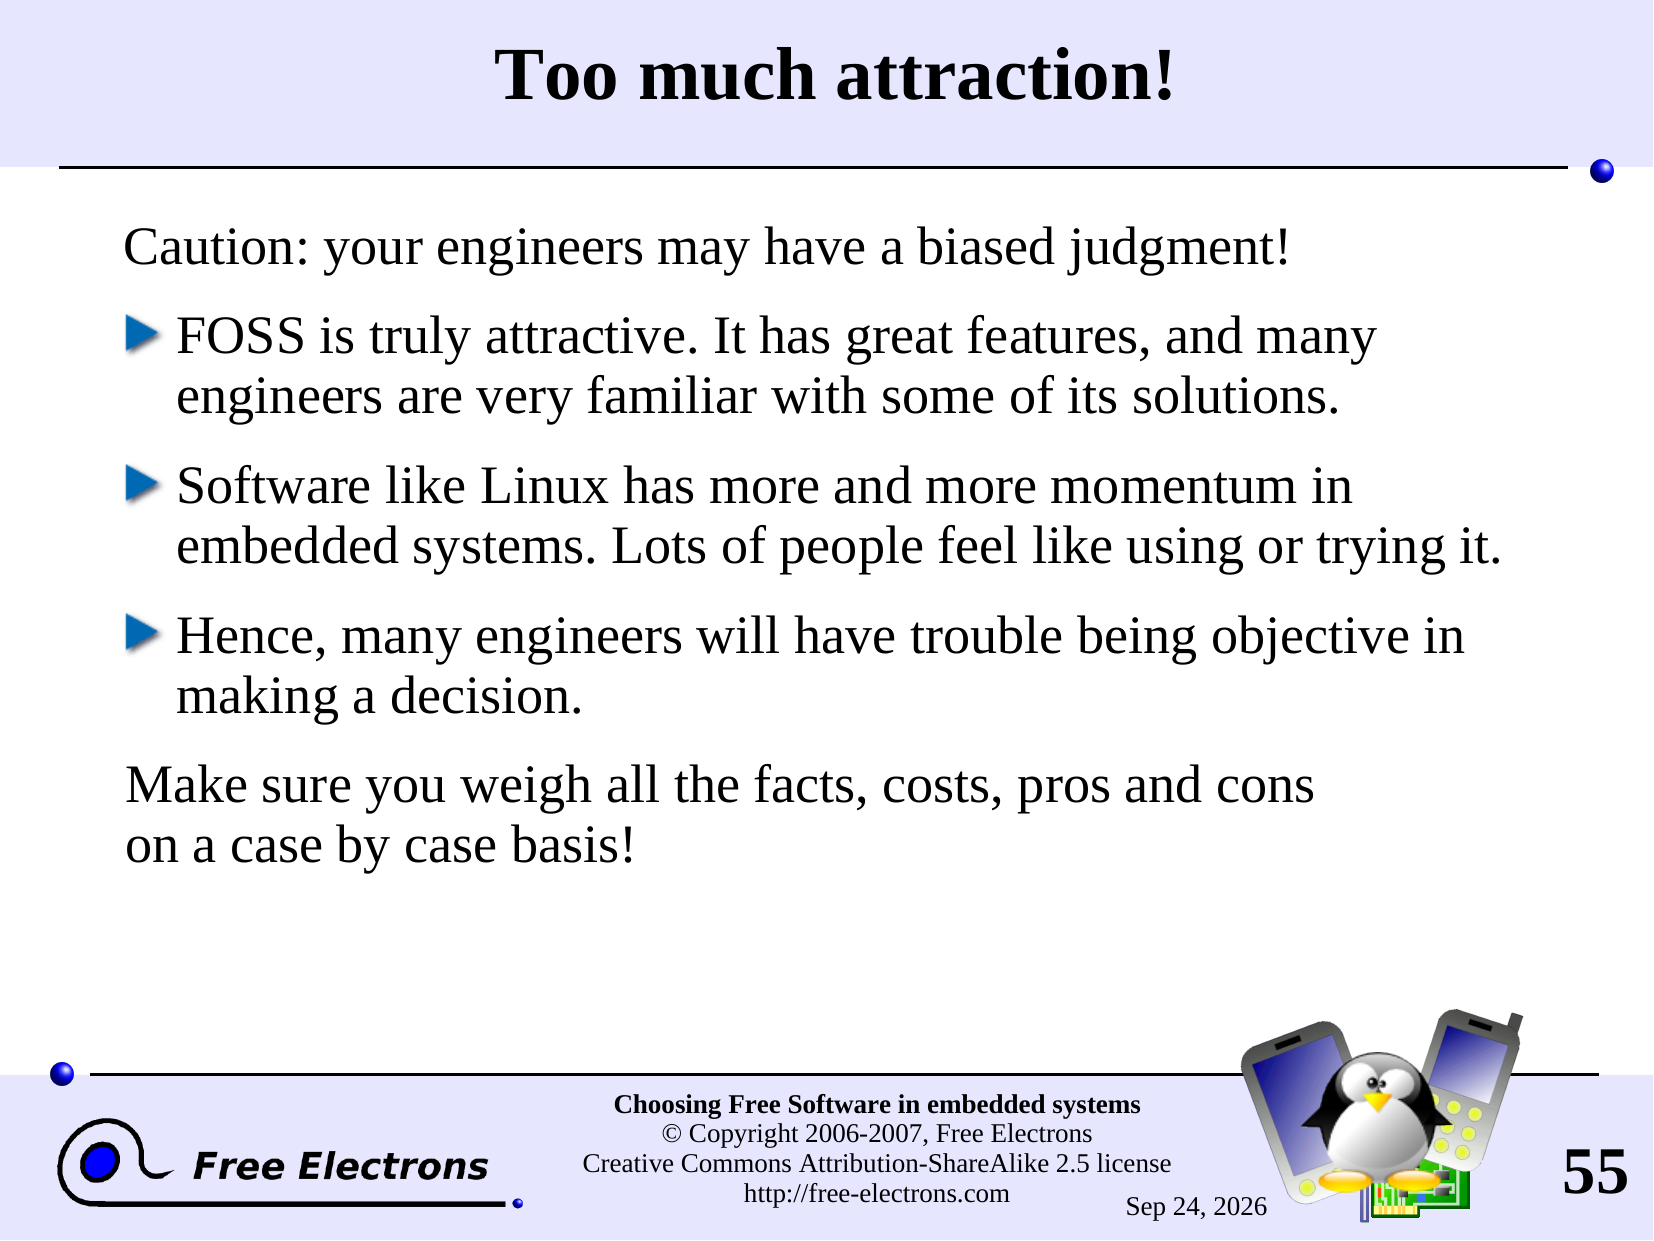

# Too much attraction!
Caution: your engineers may have a biased judgment!
FOSS is truly attractive. It has great features, and many engineers are very familiar with some of its solutions.
Software like Linux has more and more momentum in embedded systems. Lots of people feel like using or trying it.
Hence, many engineers will have trouble being objective in making a decision.
Make sure you weigh all the facts, costs, pros and cons
on a case by case basis!